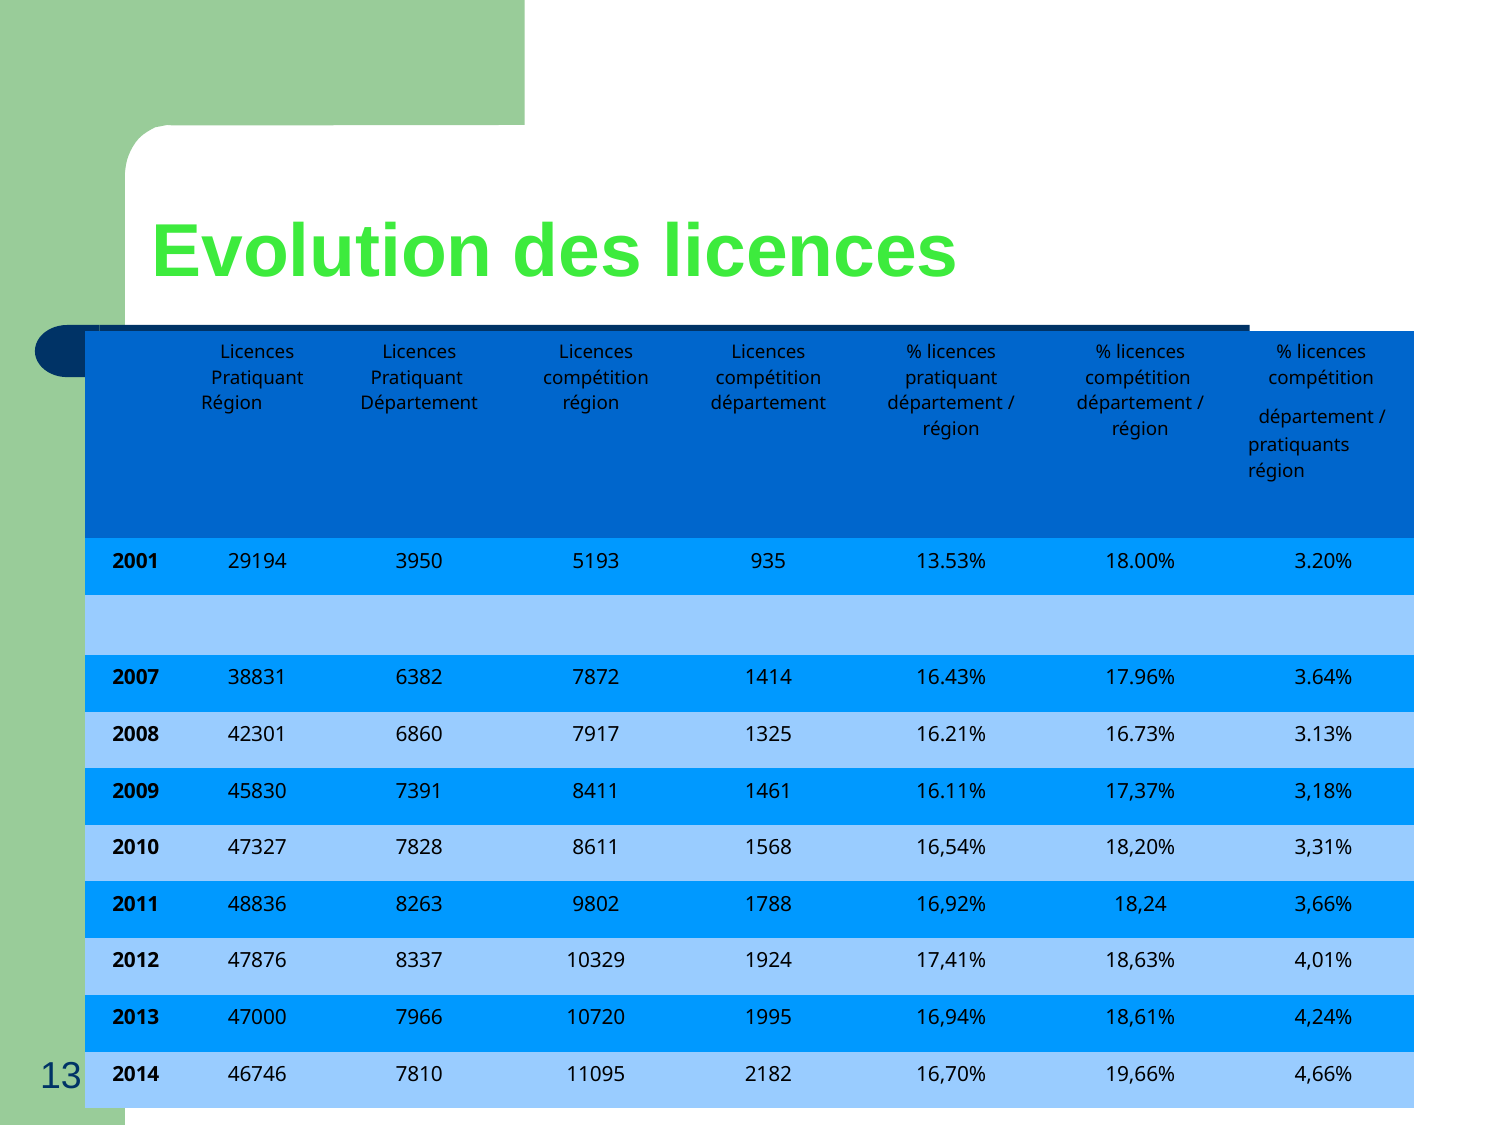

Evolution des licences
| | Licences Pratiquant Région | Licences Pratiquant Département | Licences compétition région | Licences compétition département | % licences pratiquant département / région | % licences compétition département / région | % licences compétition département / pratiquants région |
| --- | --- | --- | --- | --- | --- | --- | --- |
| 2001 | 29194 | 3950 | 5193 | 935 | 13.53% | 18.00% | 3.20% |
| | | | | | | | |
| 2007 | 38831 | 6382 | 7872 | 1414 | 16.43% | 17.96% | 3.64% |
| 2008 | 42301 | 6860 | 7917 | 1325 | 16.21% | 16.73% | 3.13% |
| 2009 | 45830 | 7391 | 8411 | 1461 | 16.11% | 17,37% | 3,18% |
| 2010 | 47327 | 7828 | 8611 | 1568 | 16,54% | 18,20% | 3,31% |
| 2011 | 48836 | 8263 | 9802 | 1788 | 16,92% | 18,24 | 3,66% |
| 2012 | 47876 | 8337 | 10329 | 1924 | 17,41% | 18,63% | 4,01% |
| 2013 | 47000 | 7966 | 10720 | 1995 | 16,94% | 18,61% | 4,24% |
| 2014 | 46746 | 7810 | 11095 | 2182 | 16,70% | 19,66% | 4,66% |
13